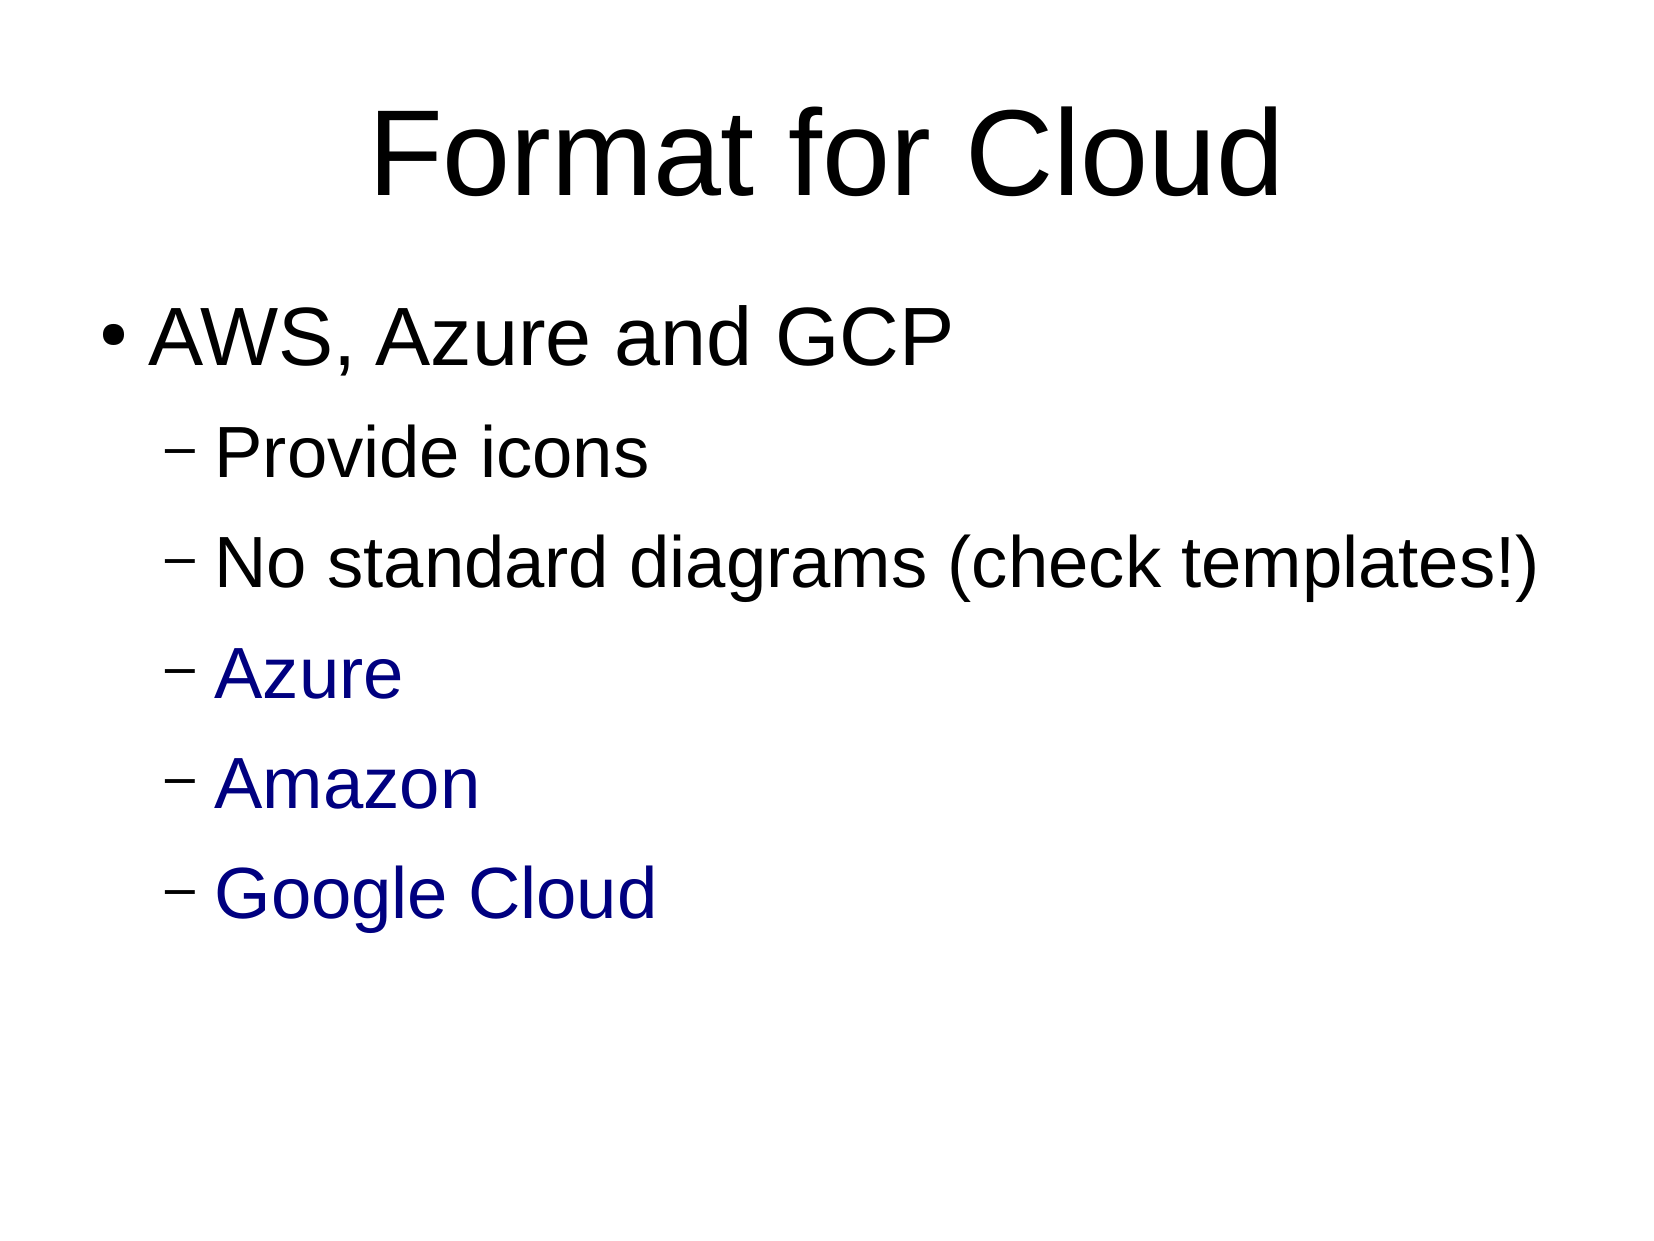

# Format for Cloud
AWS, Azure and GCP
Provide icons
No standard diagrams (check templates!)
Azure
Amazon
Google Cloud